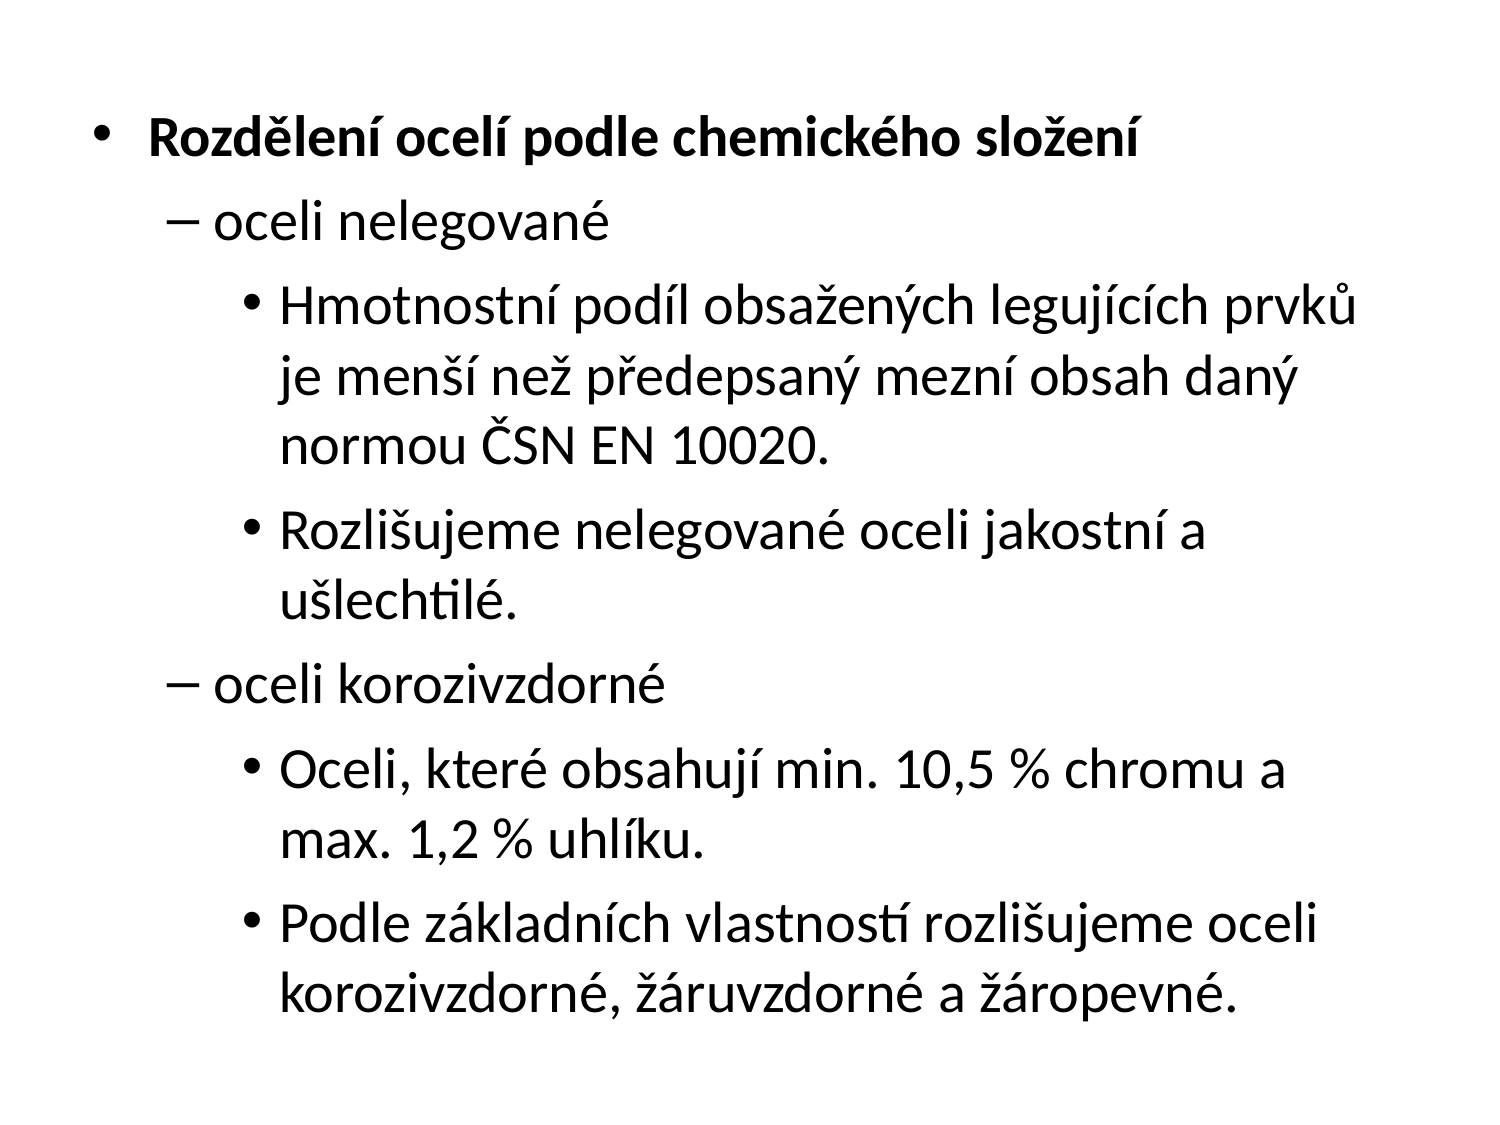

# Rozdělení ocelí podle chemického složení
oceli nelegované
Hmotnostní podíl obsažených legujících prvků je menší než předepsaný mezní obsah daný normou ČSN EN 10020.
Rozlišujeme nelegované oceli jakostní a ušlechtilé.
oceli korozivzdorné
Oceli, které obsahují min. 10,5 % chromu a max. 1,2 % uhlíku.
Podle základních vlastností rozlišujeme oceli korozivzdorné, žáruvzdorné a žáropevné.